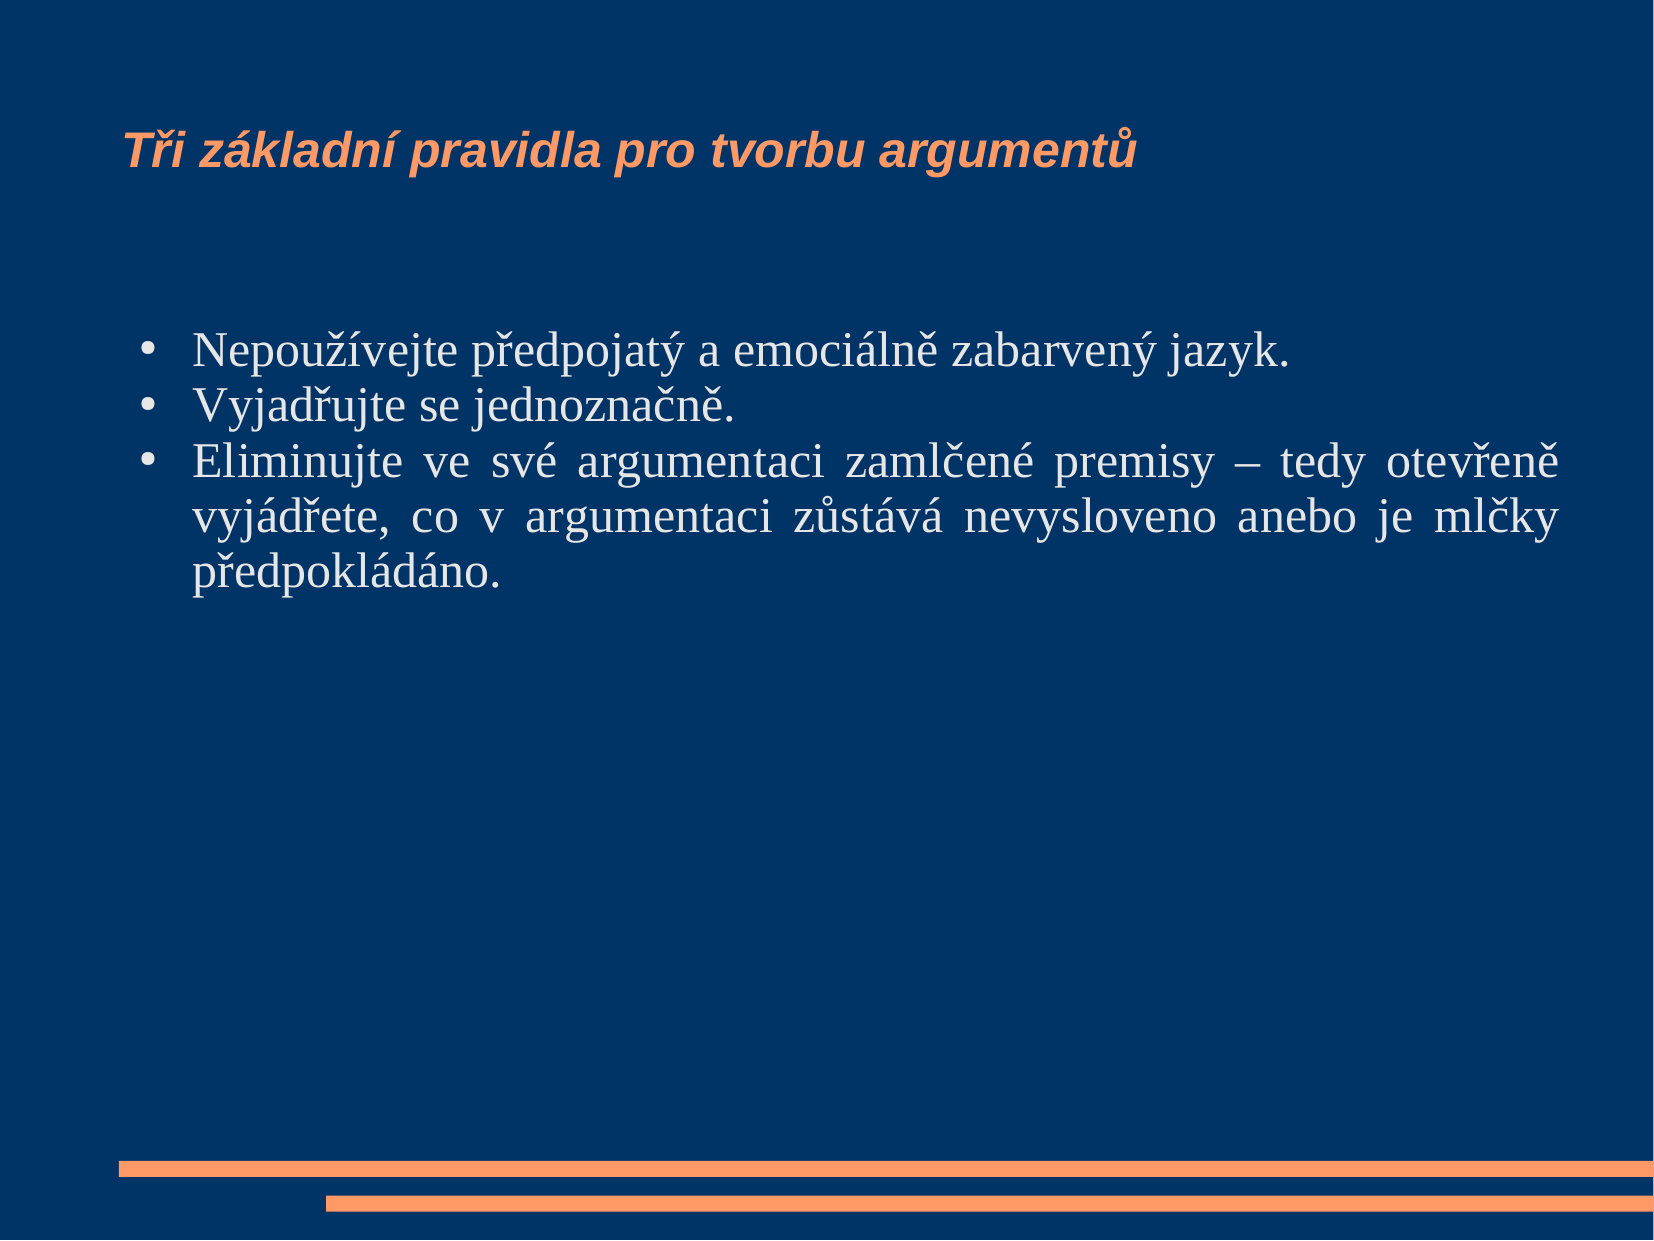

# Tři základní pravidla pro tvorbu argumentů
Nepoužívejte předpojatý a emociálně zabarvený jazyk.
Vyjadřujte se jednoznačně.
Eliminujte ve své argumentaci zamlčené premisy – tedy otevřeně vyjádřete, co v argumentaci zůstává nevysloveno anebo je mlčky předpokládáno.